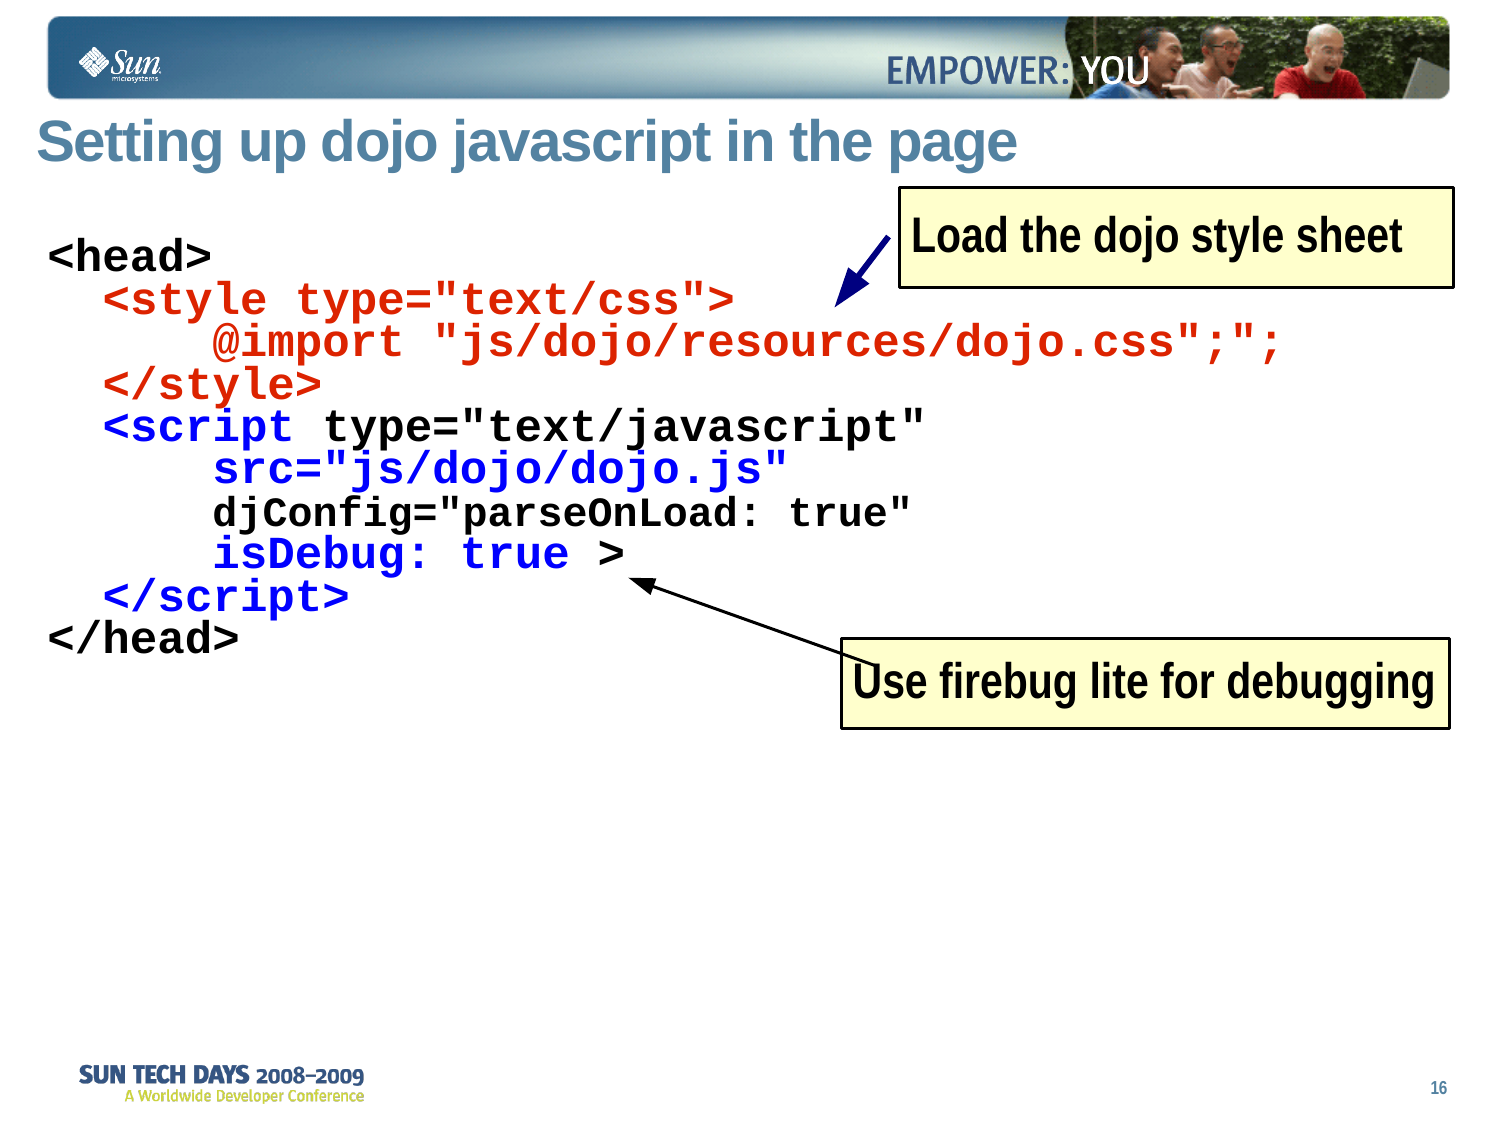

# Setting up dojo javascript in the page
 Load the dojo style sheet
<head>
 <style type="text/css">
 @import "js/dojo/resources/dojo.css";";
 </style>
 <script type="text/javascript"
 src="js/dojo/dojo.js"
 djConfig="parseOnLoad: true"
 isDebug: true >
 </script>
</head>
 Use firebug lite for debugging